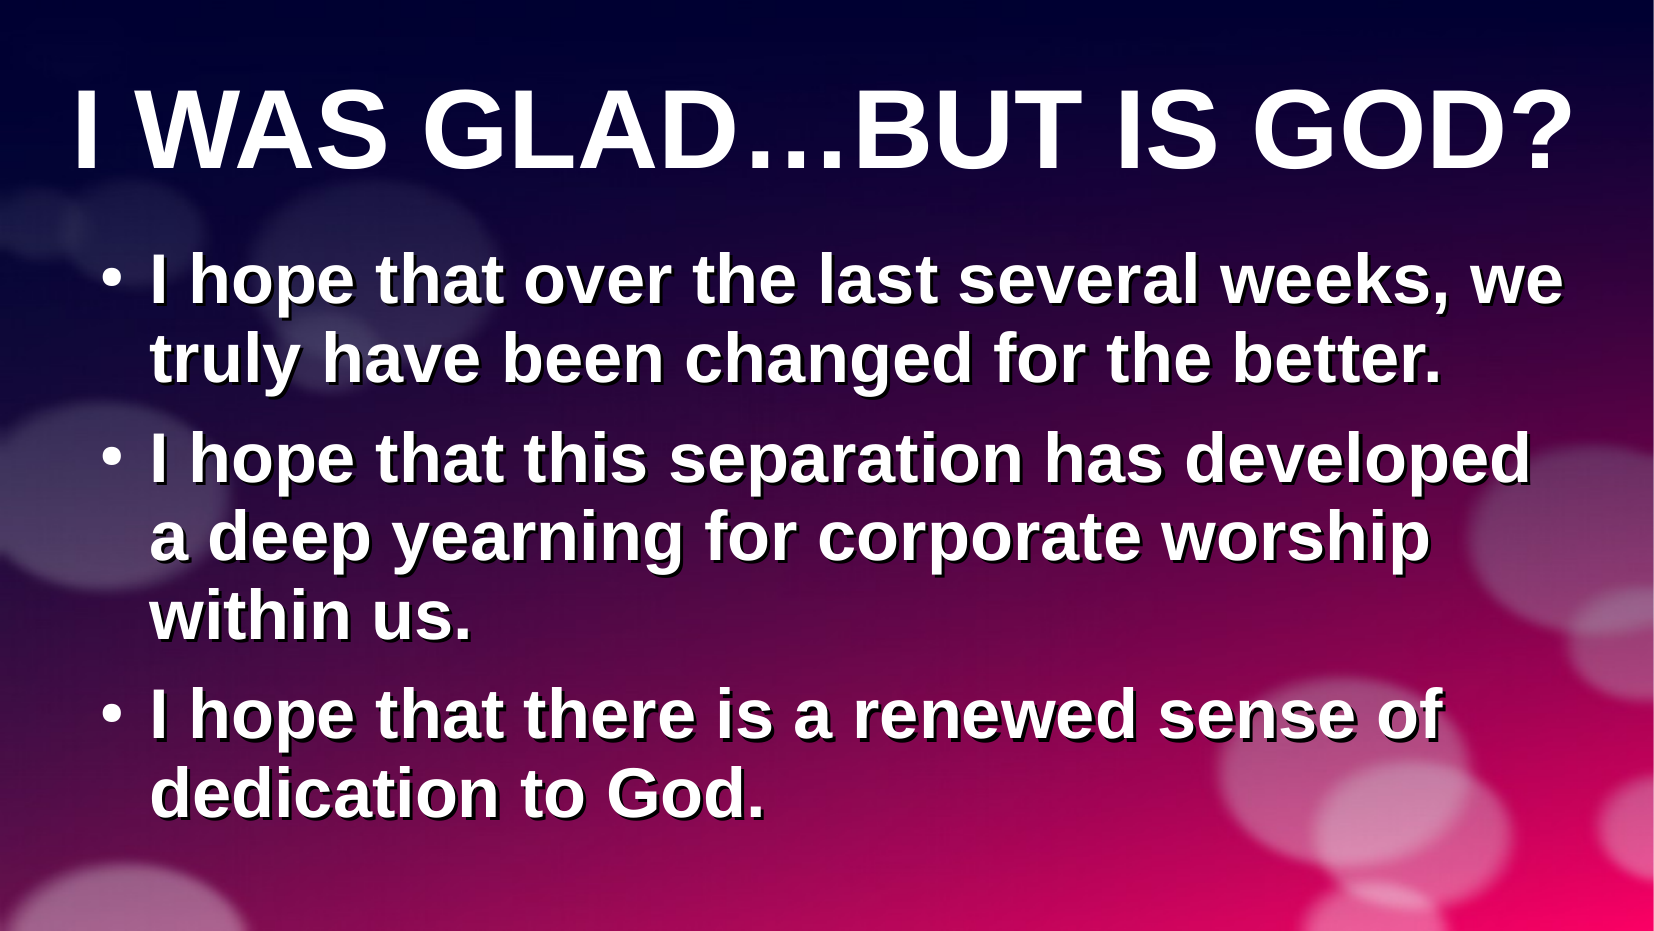

# I WAS GLAD…BUT IS GOD?
I hope that over the last several weeks, we truly have been changed for the better.
I hope that this separation has developed a deep yearning for corporate worship within us.
I hope that there is a renewed sense of dedication to God.